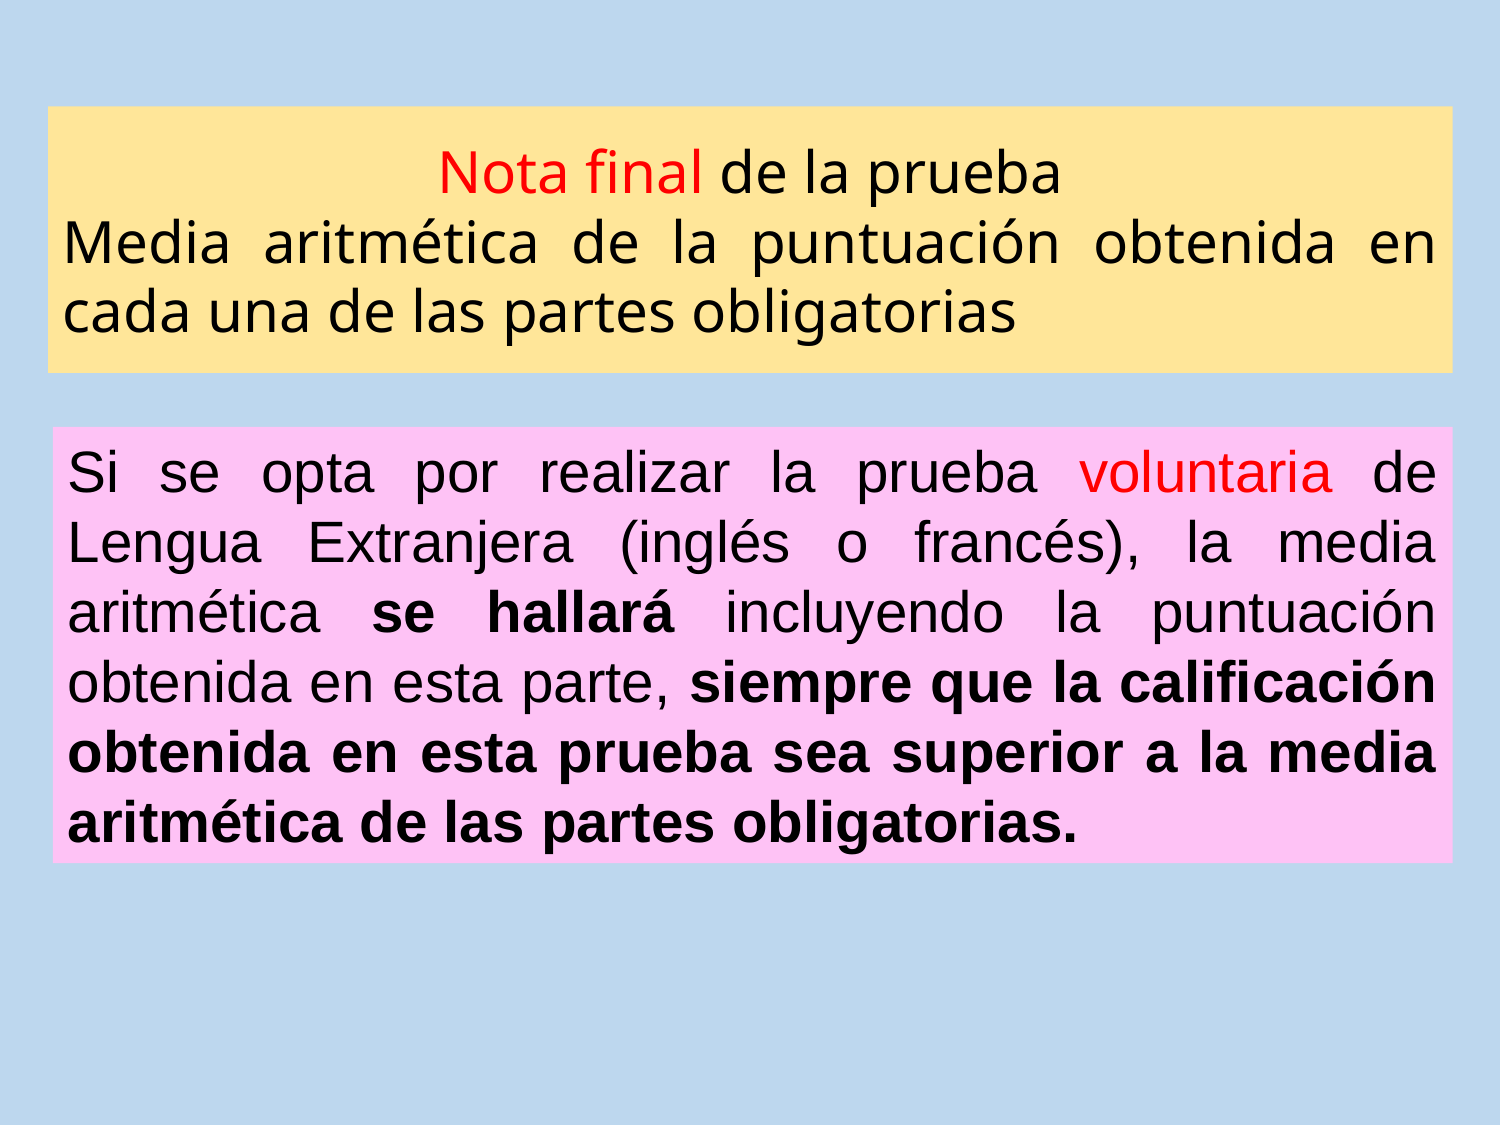

Nota final de la prueba
Media aritmética de la puntuación obtenida en cada una de las partes obligatorias
Si se opta por realizar la prueba voluntaria de Lengua Extranjera (inglés o francés), la media aritmética se hallará incluyendo la puntuación obtenida en esta parte, siempre que la calificación obtenida en esta prueba sea superior a la media aritmética de las partes obligatorias.